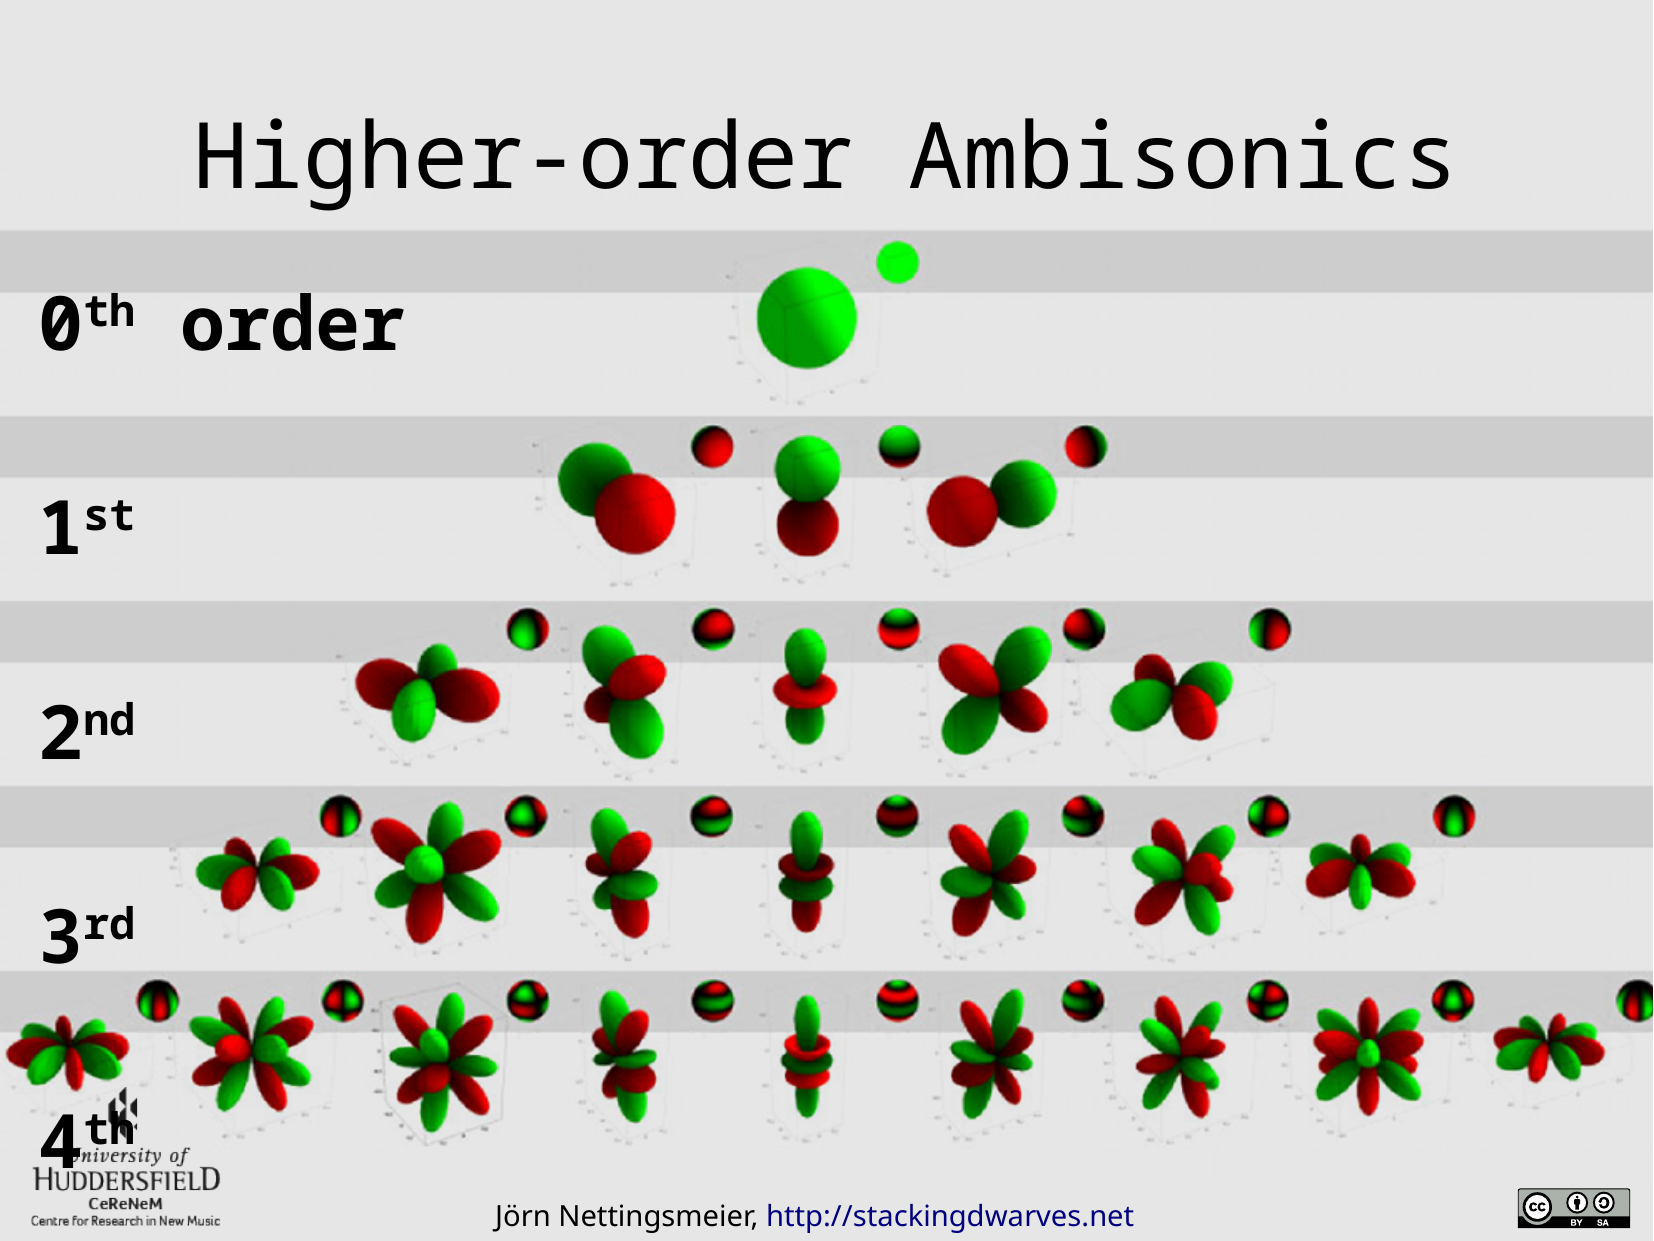

# Higher-order Ambisonics
0th order
1st
2nd
3rd
4th